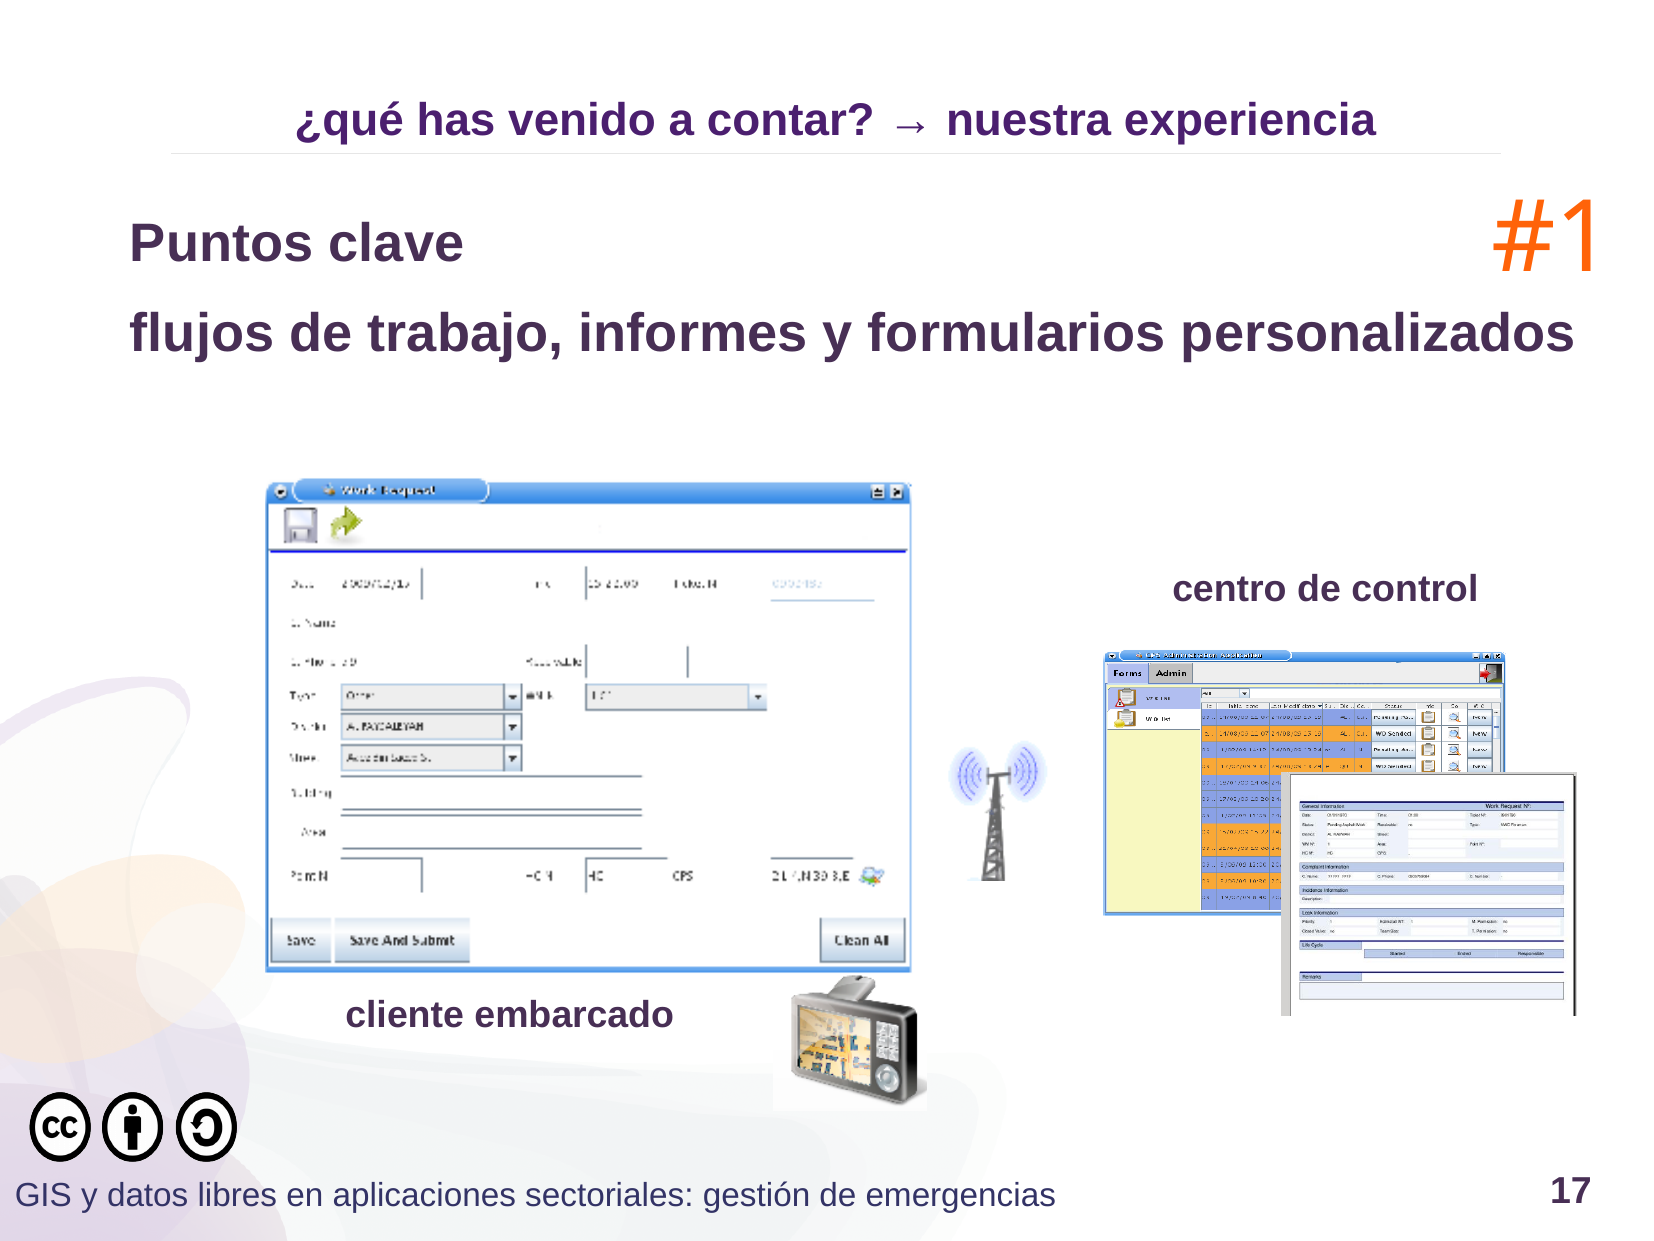

¿qué has venido a contar? → nuestra experiencia
#
#1
Puntos clave
flujos de trabajo, informes y formularios personalizados
centro de control
cliente embarcado